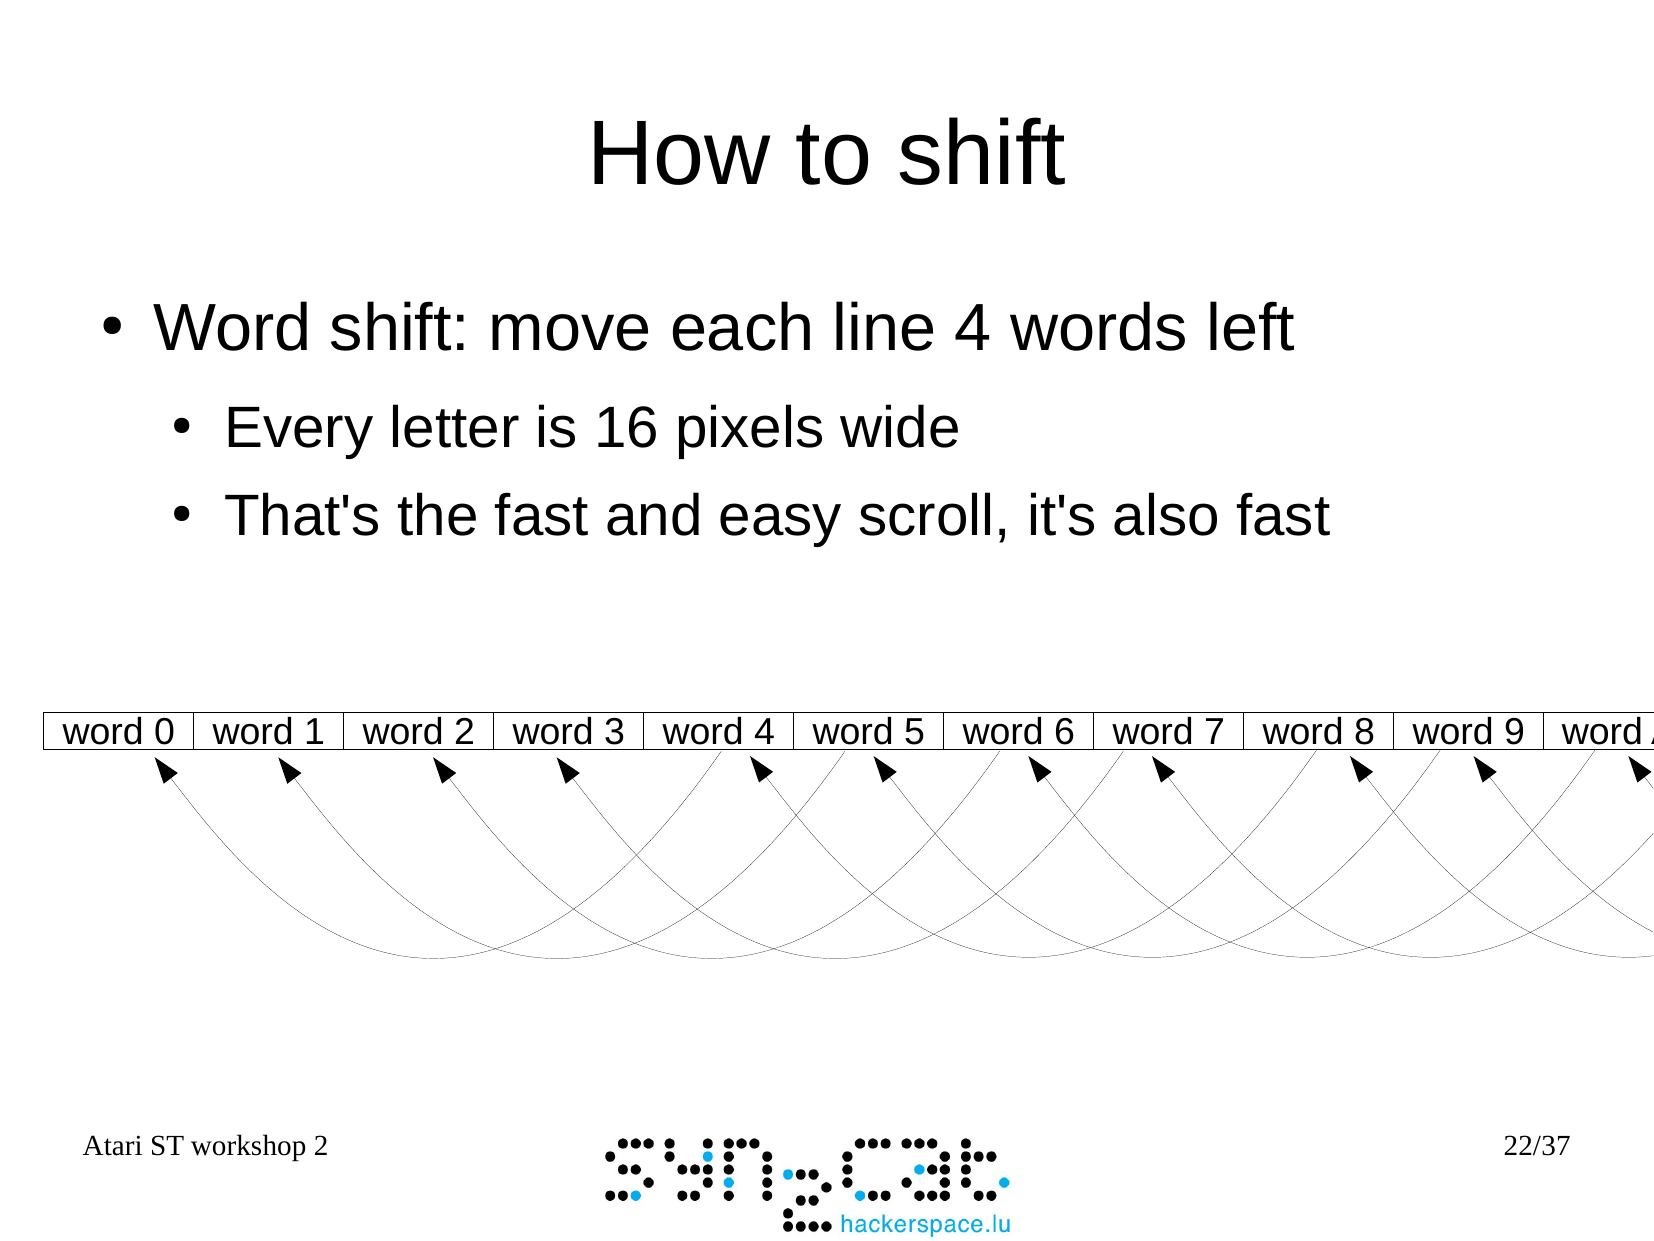

# How to shift
Word shift: move each line 4 words left
Every letter is 16 pixels wide
That's the fast and easy scroll, it's also fast
word 0
word 1
word 2
word 3
word 4
word 5
word 6
word 7
word 8
word 9
word A
word B
22